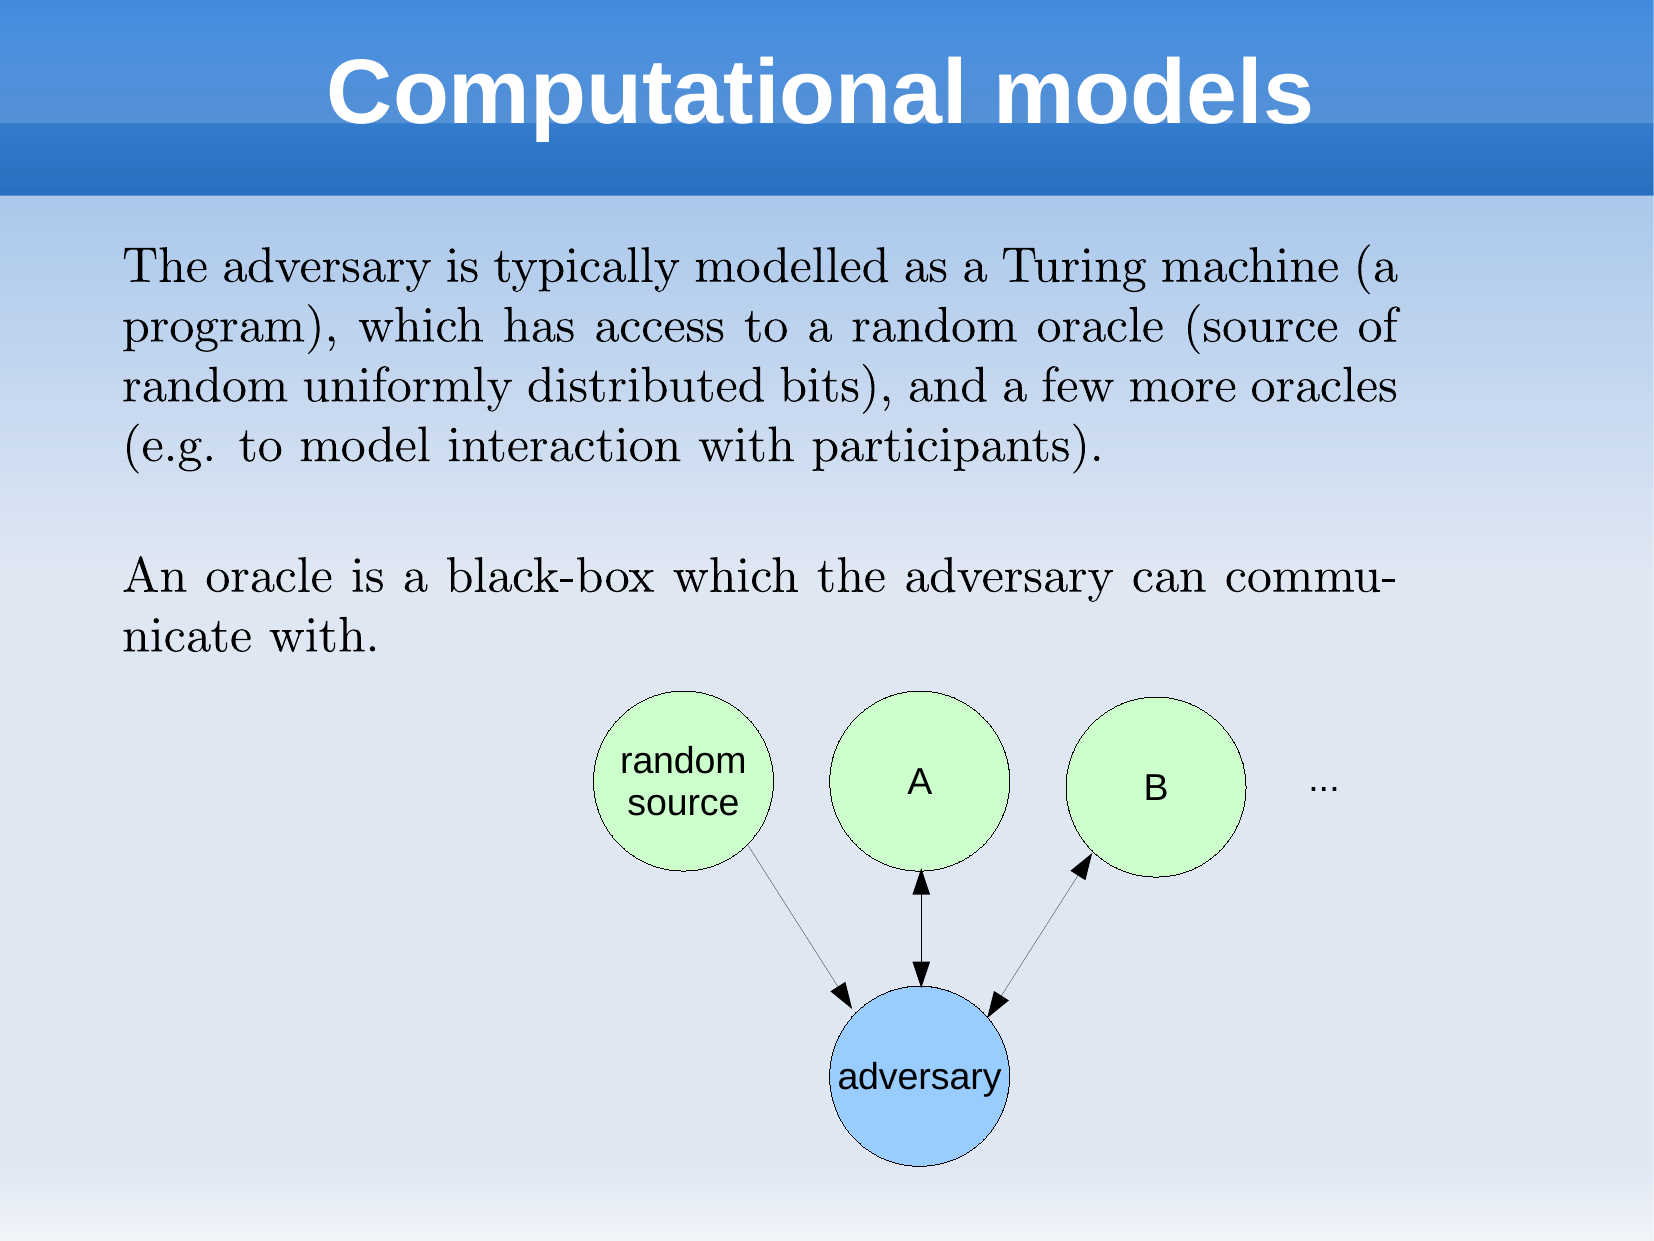

# Computational models
random
source
A
B
...
adversary